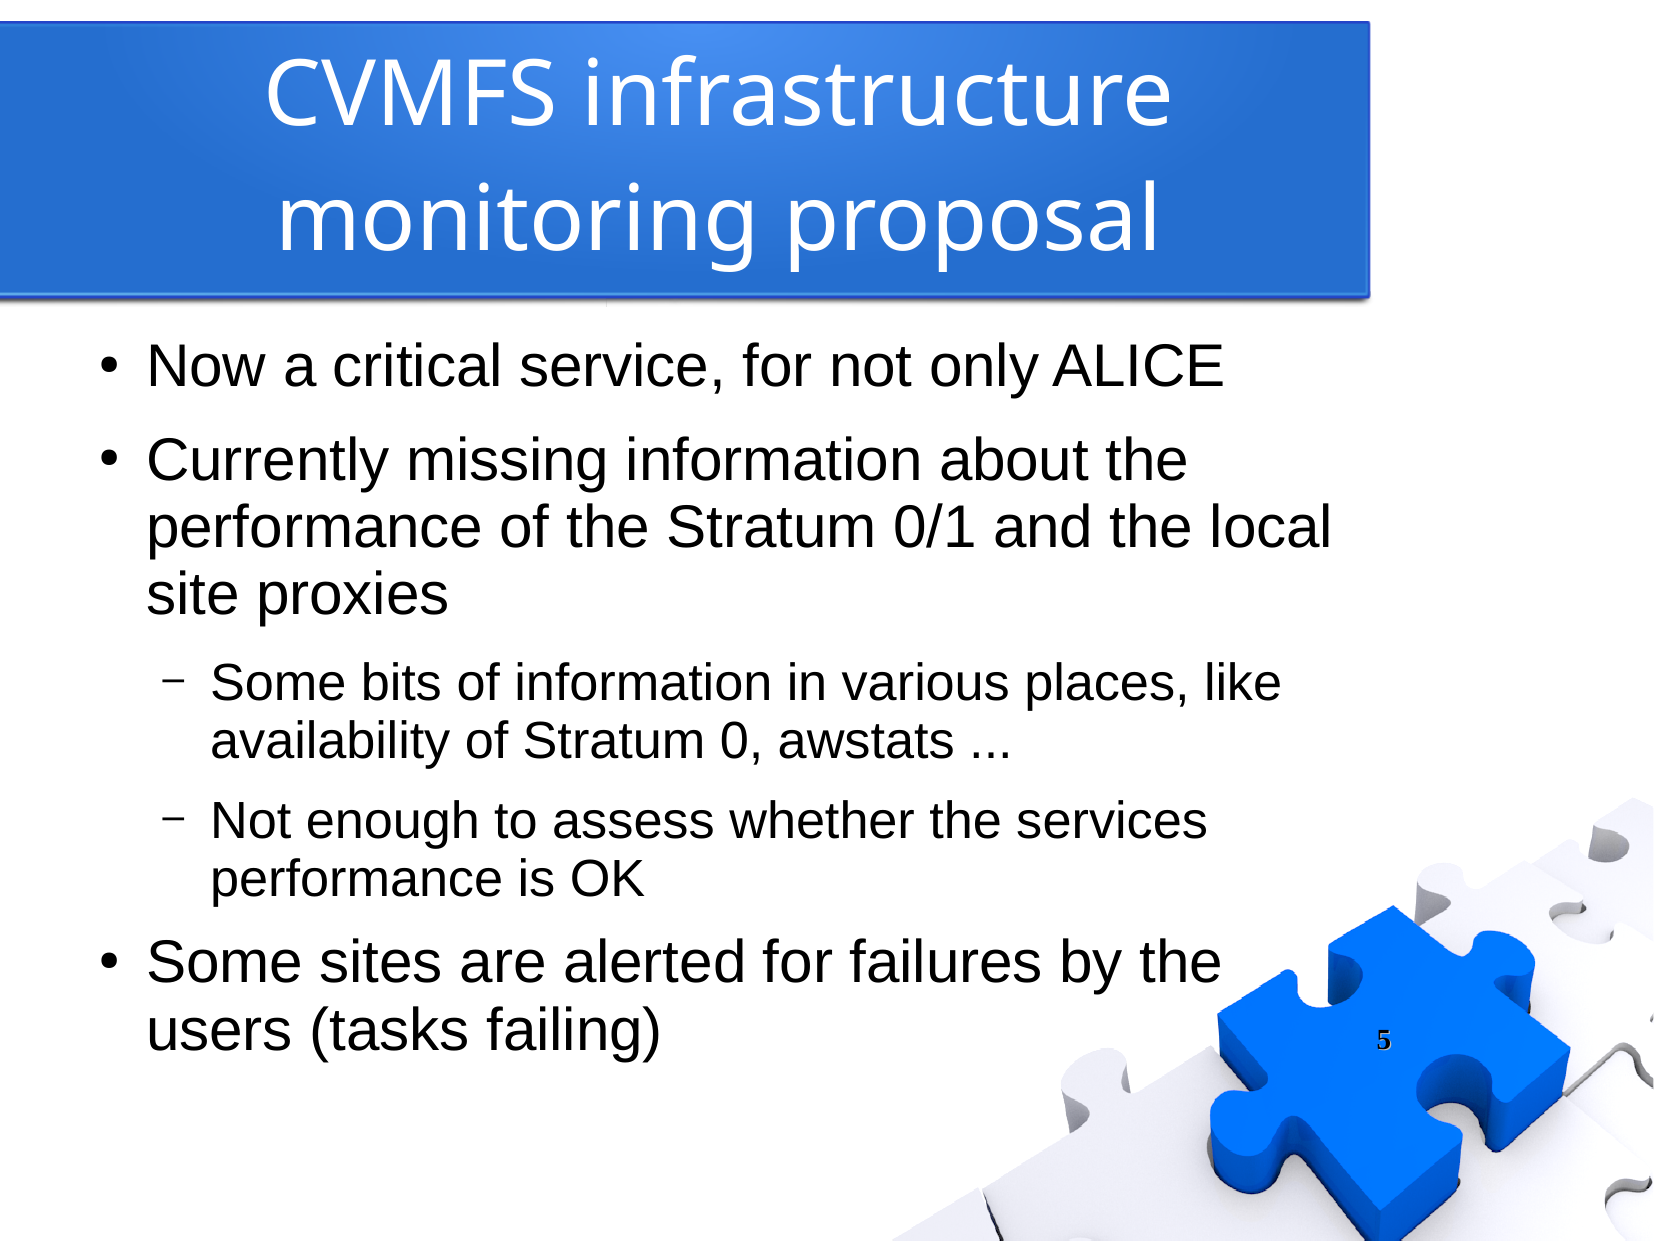

# CVMFS infrastructure monitoring proposal
Now a critical service, for not only ALICE
Currently missing information about the performance of the Stratum 0/1 and the local site proxies
Some bits of information in various places, like availability of Stratum 0, awstats ...
Not enough to assess whether the services performance is OK
Some sites are alerted for failures by the users (tasks failing)
5